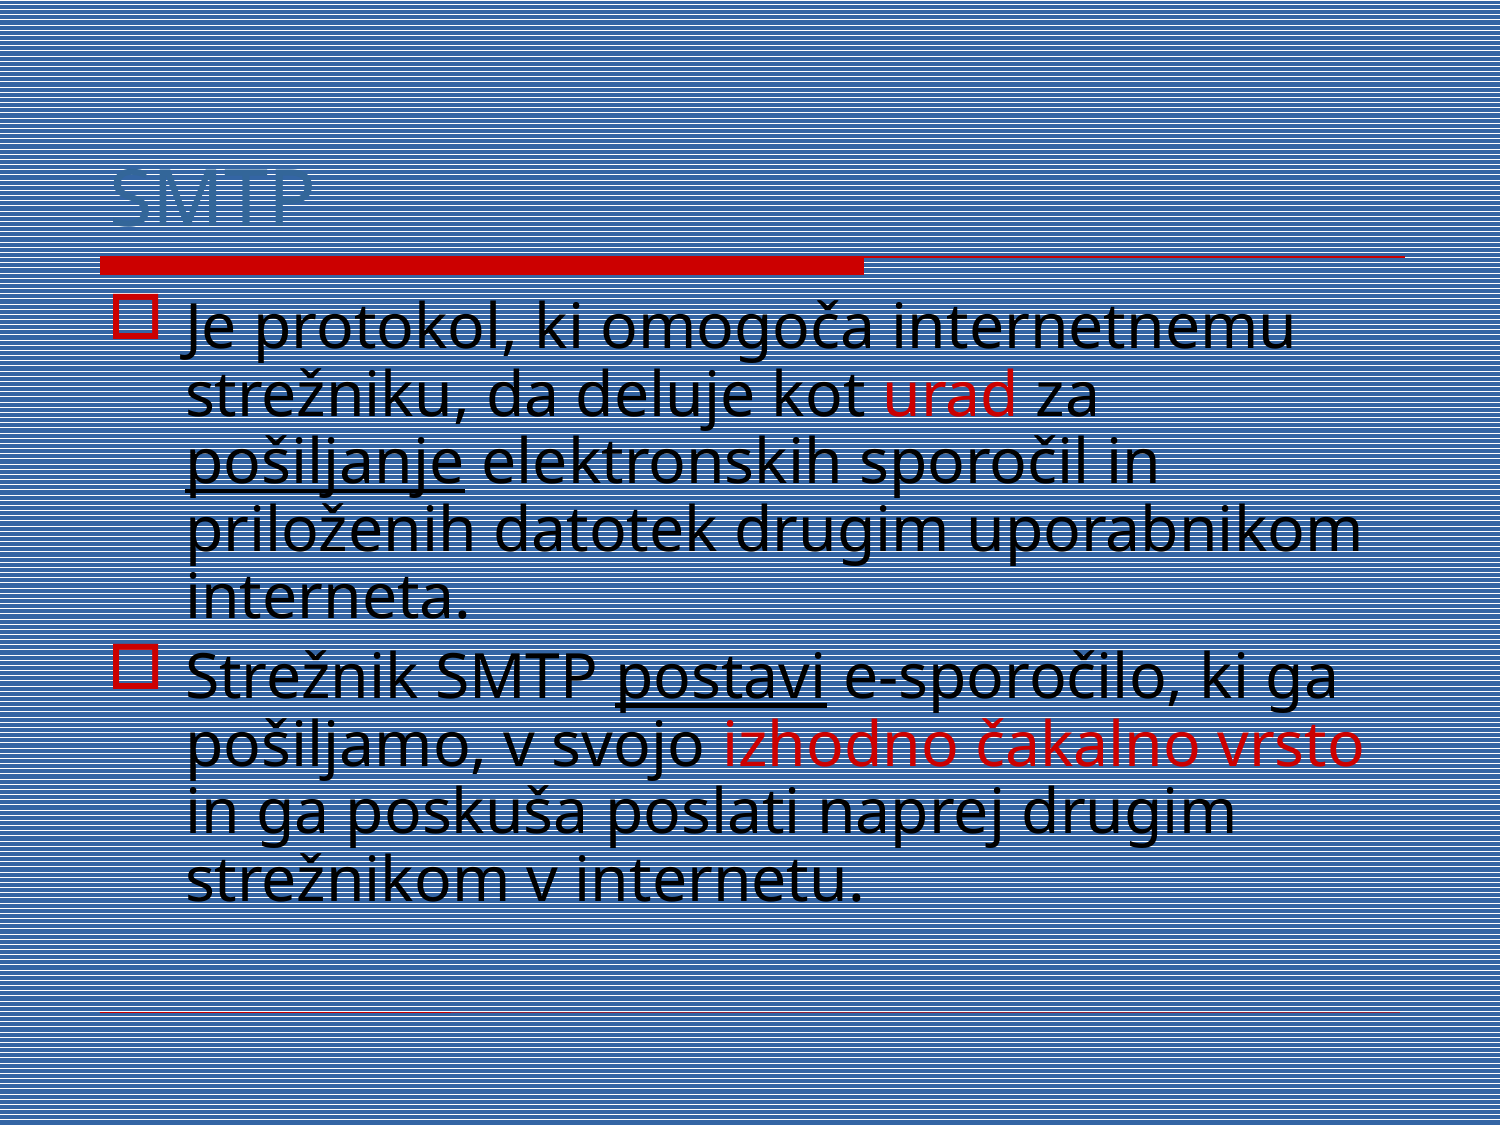

# SMTP
Je protokol, ki omogoča internetnemu strežniku, da deluje kot urad za pošiljanje elektronskih sporočil in priloženih datotek drugim uporabnikom interneta.
Strežnik SMTP postavi e-sporočilo, ki ga pošiljamo, v svojo izhodno čakalno vrsto in ga poskuša poslati naprej drugim strežnikom v internetu.